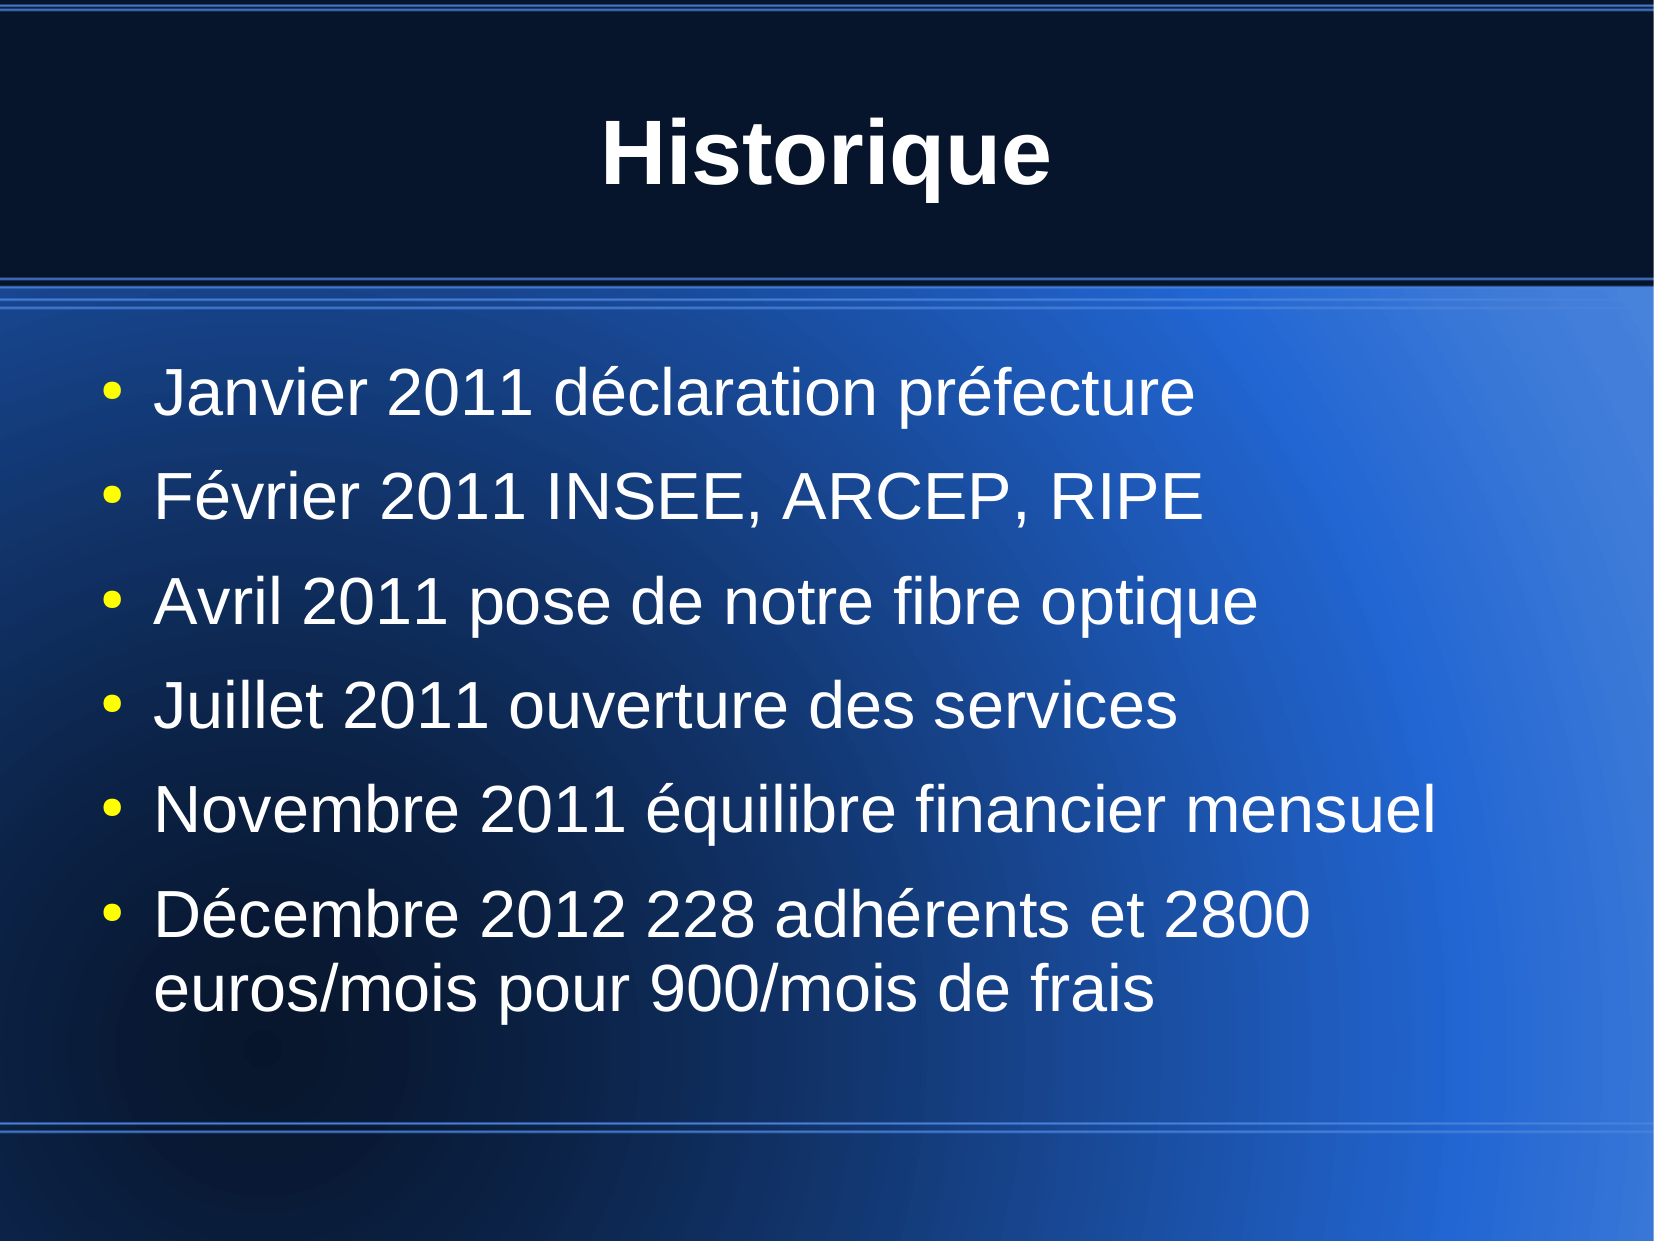

# Historique
Janvier 2011 déclaration préfecture
Février 2011 INSEE, ARCEP, RIPE
Avril 2011 pose de notre fibre optique
Juillet 2011 ouverture des services
Novembre 2011 équilibre financier mensuel
Décembre 2012 228 adhérents et 2800 euros/mois pour 900/mois de frais